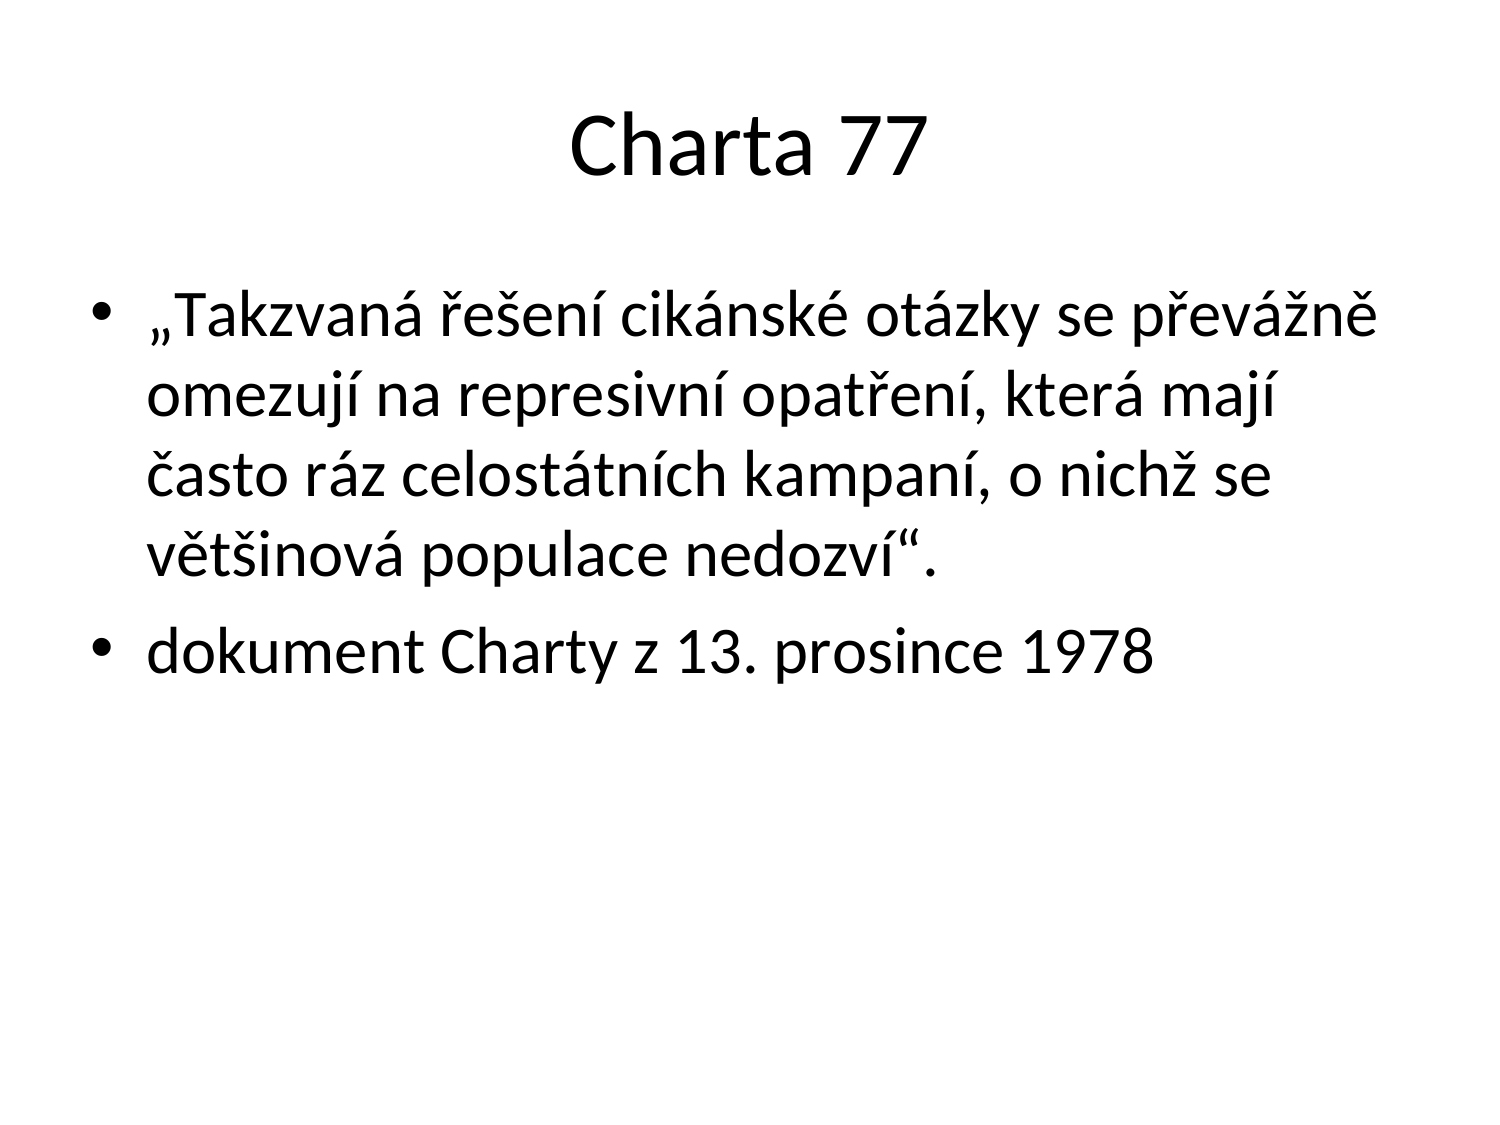

# Charta 77
„Takzvaná řešení cikánské otázky se převážně omezují na represivní opatření, která mají často ráz celostátních kampaní, o nichž se většinová populace nedozví“.
dokument Charty z 13. prosince 1978